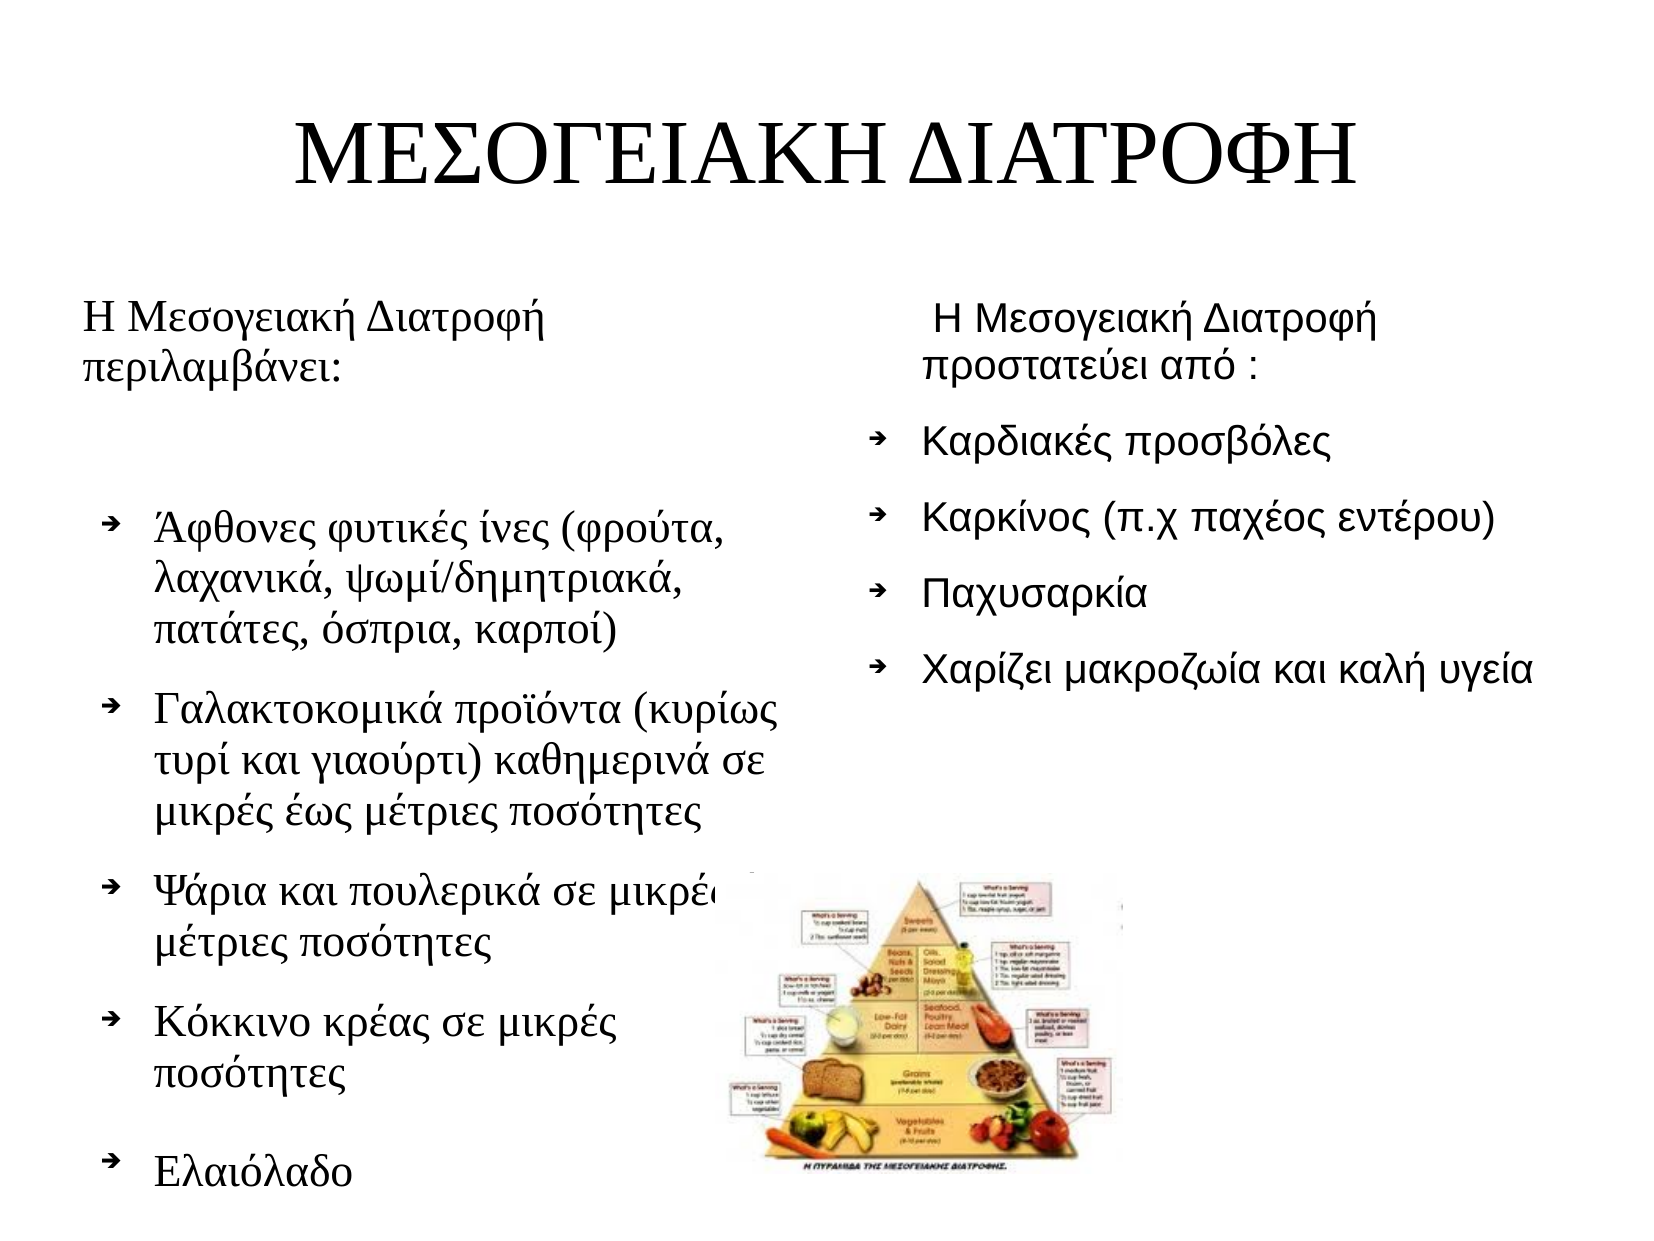

# ΜΕΣΟΓΕΙΑΚΗ ΔΙΑΤΡΟΦΗ
Η Μεσογειακή Διατροφή περιλαμβάνει:
Άφθονες φυτικές ίνες (φρούτα, λαχανικά, ψωμί/δημητριακά, πατάτες, όσπρια, καρποί)
Γαλακτοκομικά προϊόντα (κυρίως τυρί και γιαούρτι) καθημερινά σε μικρές έως μέτριες ποσότητες
Ψάρια και πουλερικά σε μικρές έως μέτριες ποσότητες
Κόκκινο κρέας σε μικρές ποσότητες
Ελαιόλαδο
 Η Μεσογειακή Διατροφή προστατεύει από :
Καρδιακές προσβόλες
Καρκίνος (π.χ παχέος εντέρου)
Παχυσαρκία
Χαρίζει μακροζωία και καλή υγεία